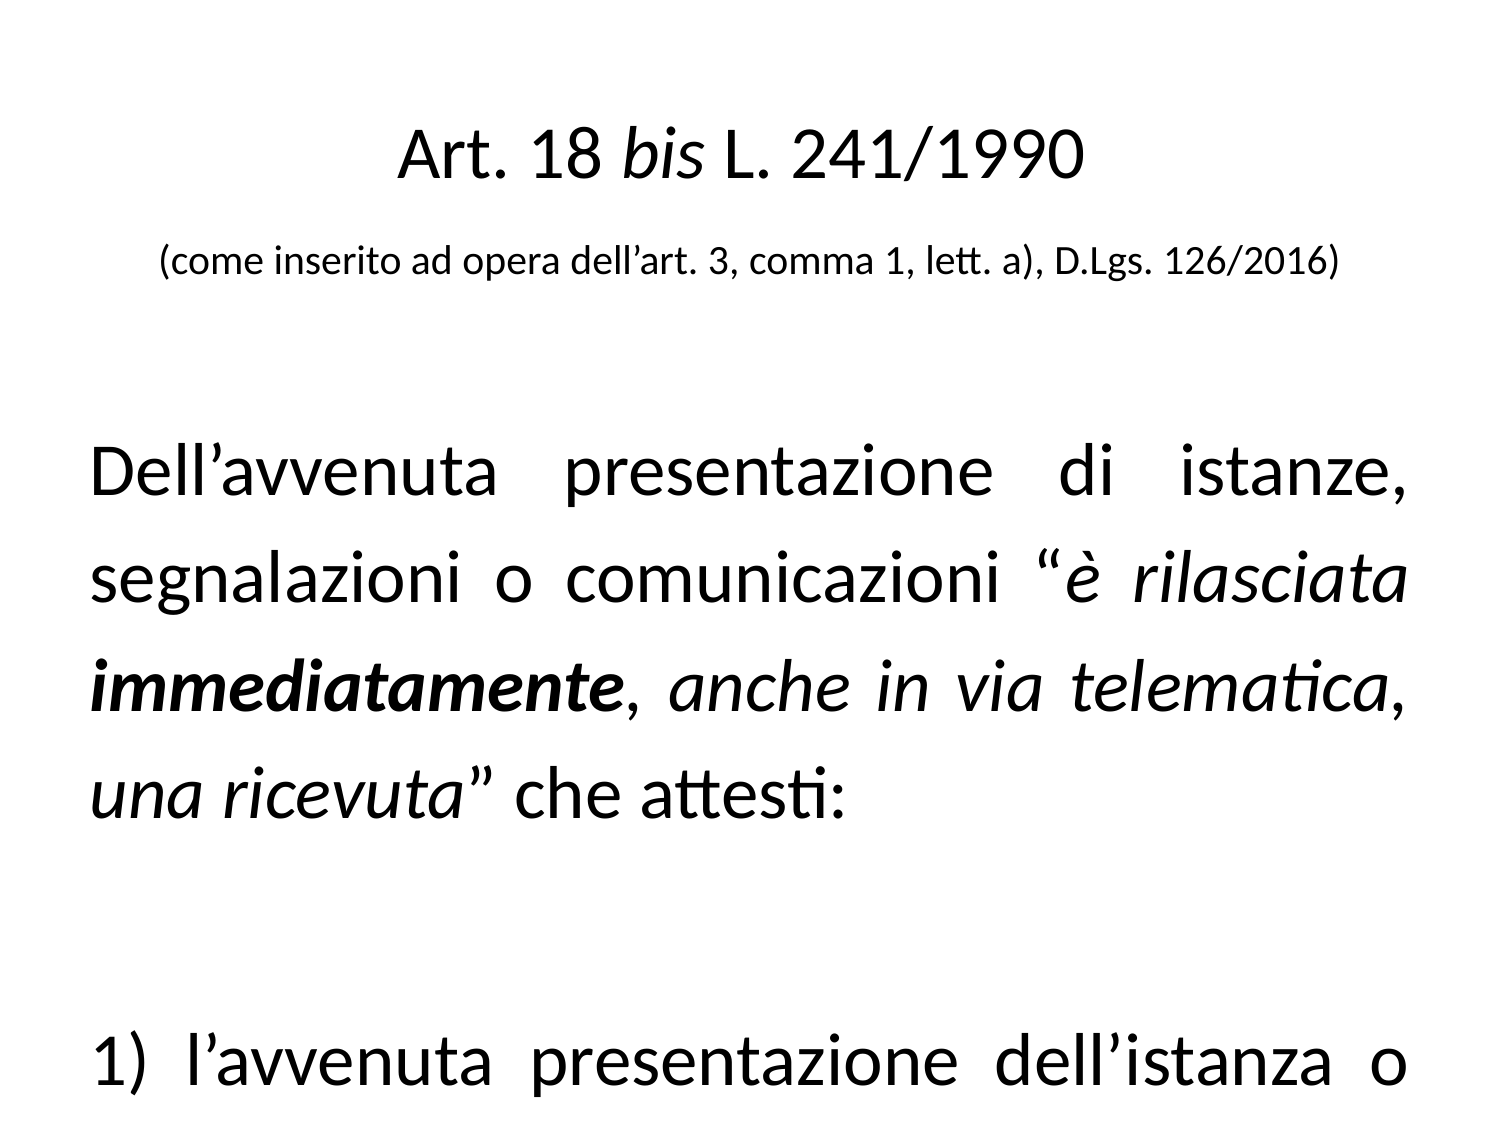

# Art. 18 bis L. 241/1990
(come inserito ad opera dell’art. 3, comma 1, lett. a), D.Lgs. 126/2016)
Dell’avvenuta presentazione di istanze, segnalazioni o comunicazioni “è rilasciata immediatamente, anche in via telematica, una ricevuta” che attesti:
1) l’avvenuta presentazione dell’istanza o segnalazione o comunicazione;
2) i termini entro cui la p.a. è eventualmente tenuta a rispondere o entro cui si forma il silenzio – assenso.